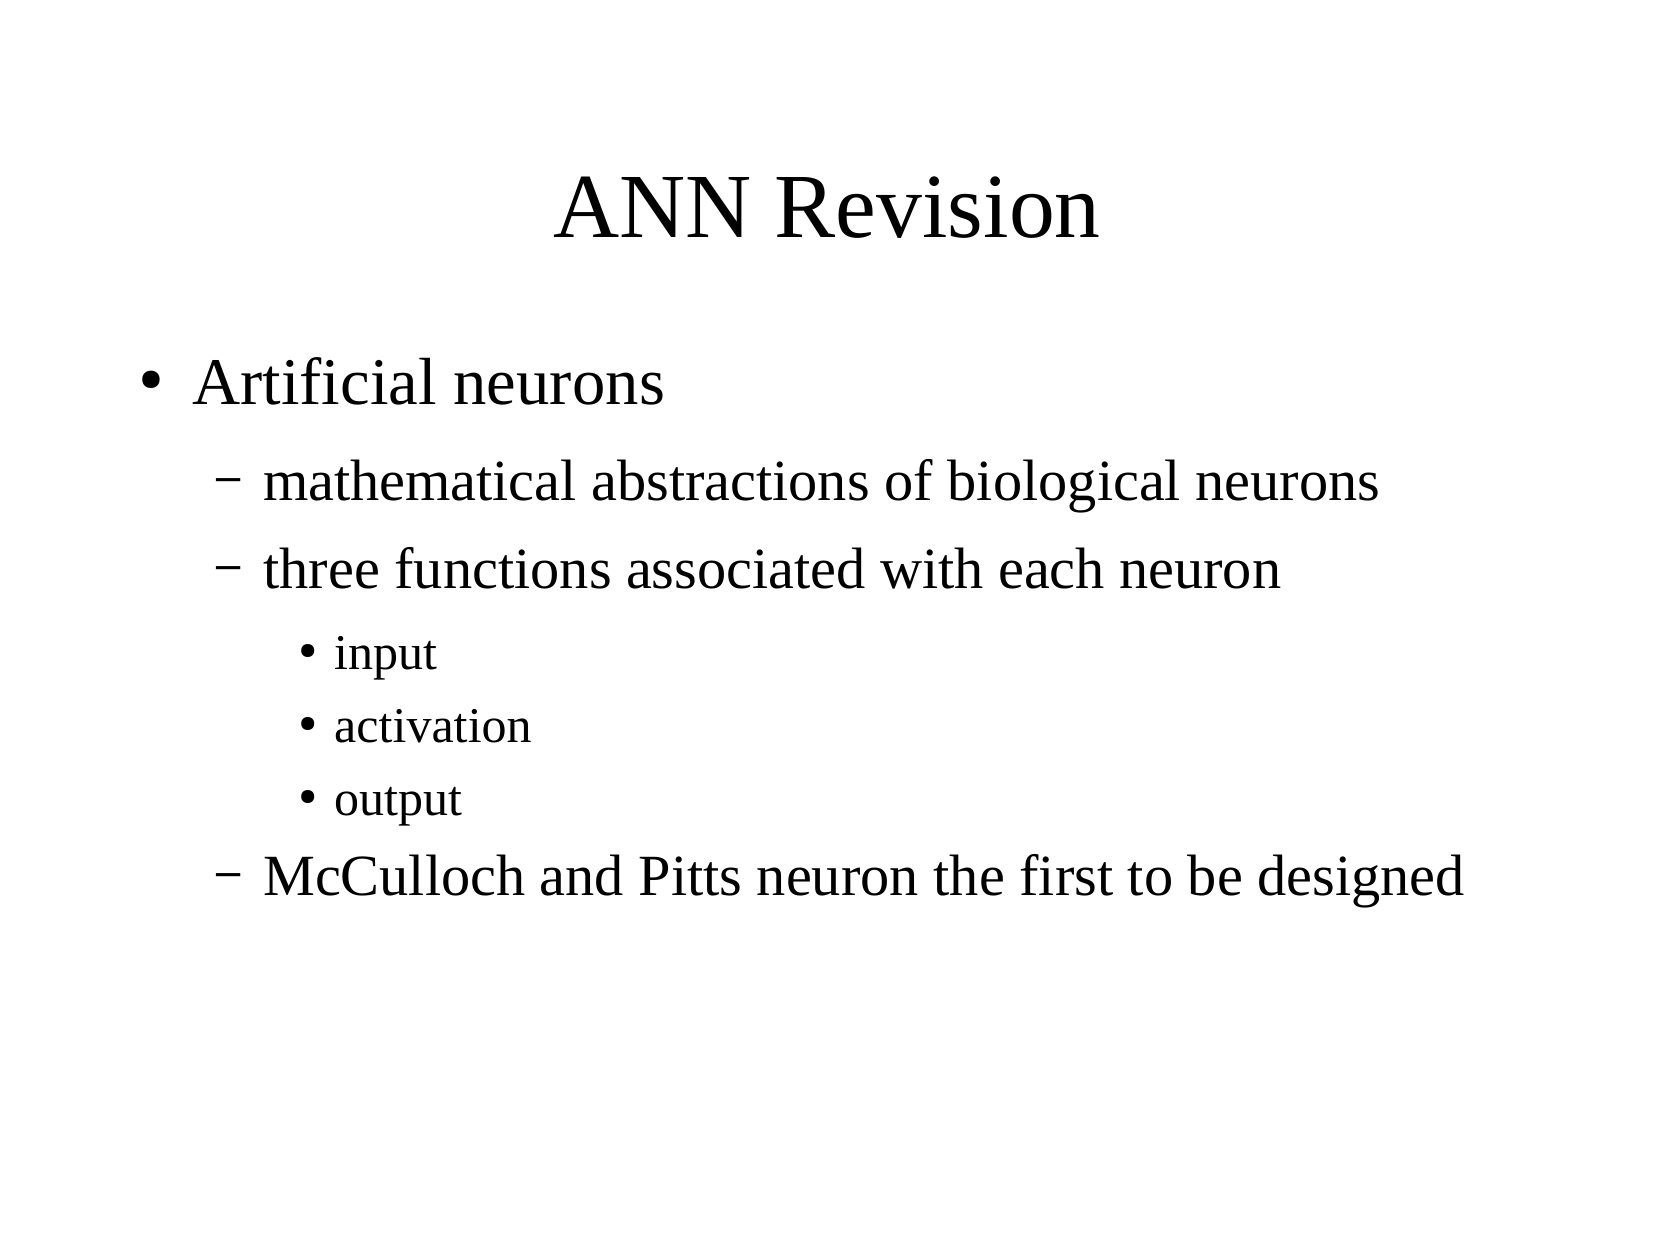

# ANN Revision
Artificial neurons
mathematical abstractions of biological neurons
three functions associated with each neuron
input
activation
output
McCulloch and Pitts neuron the first to be designed